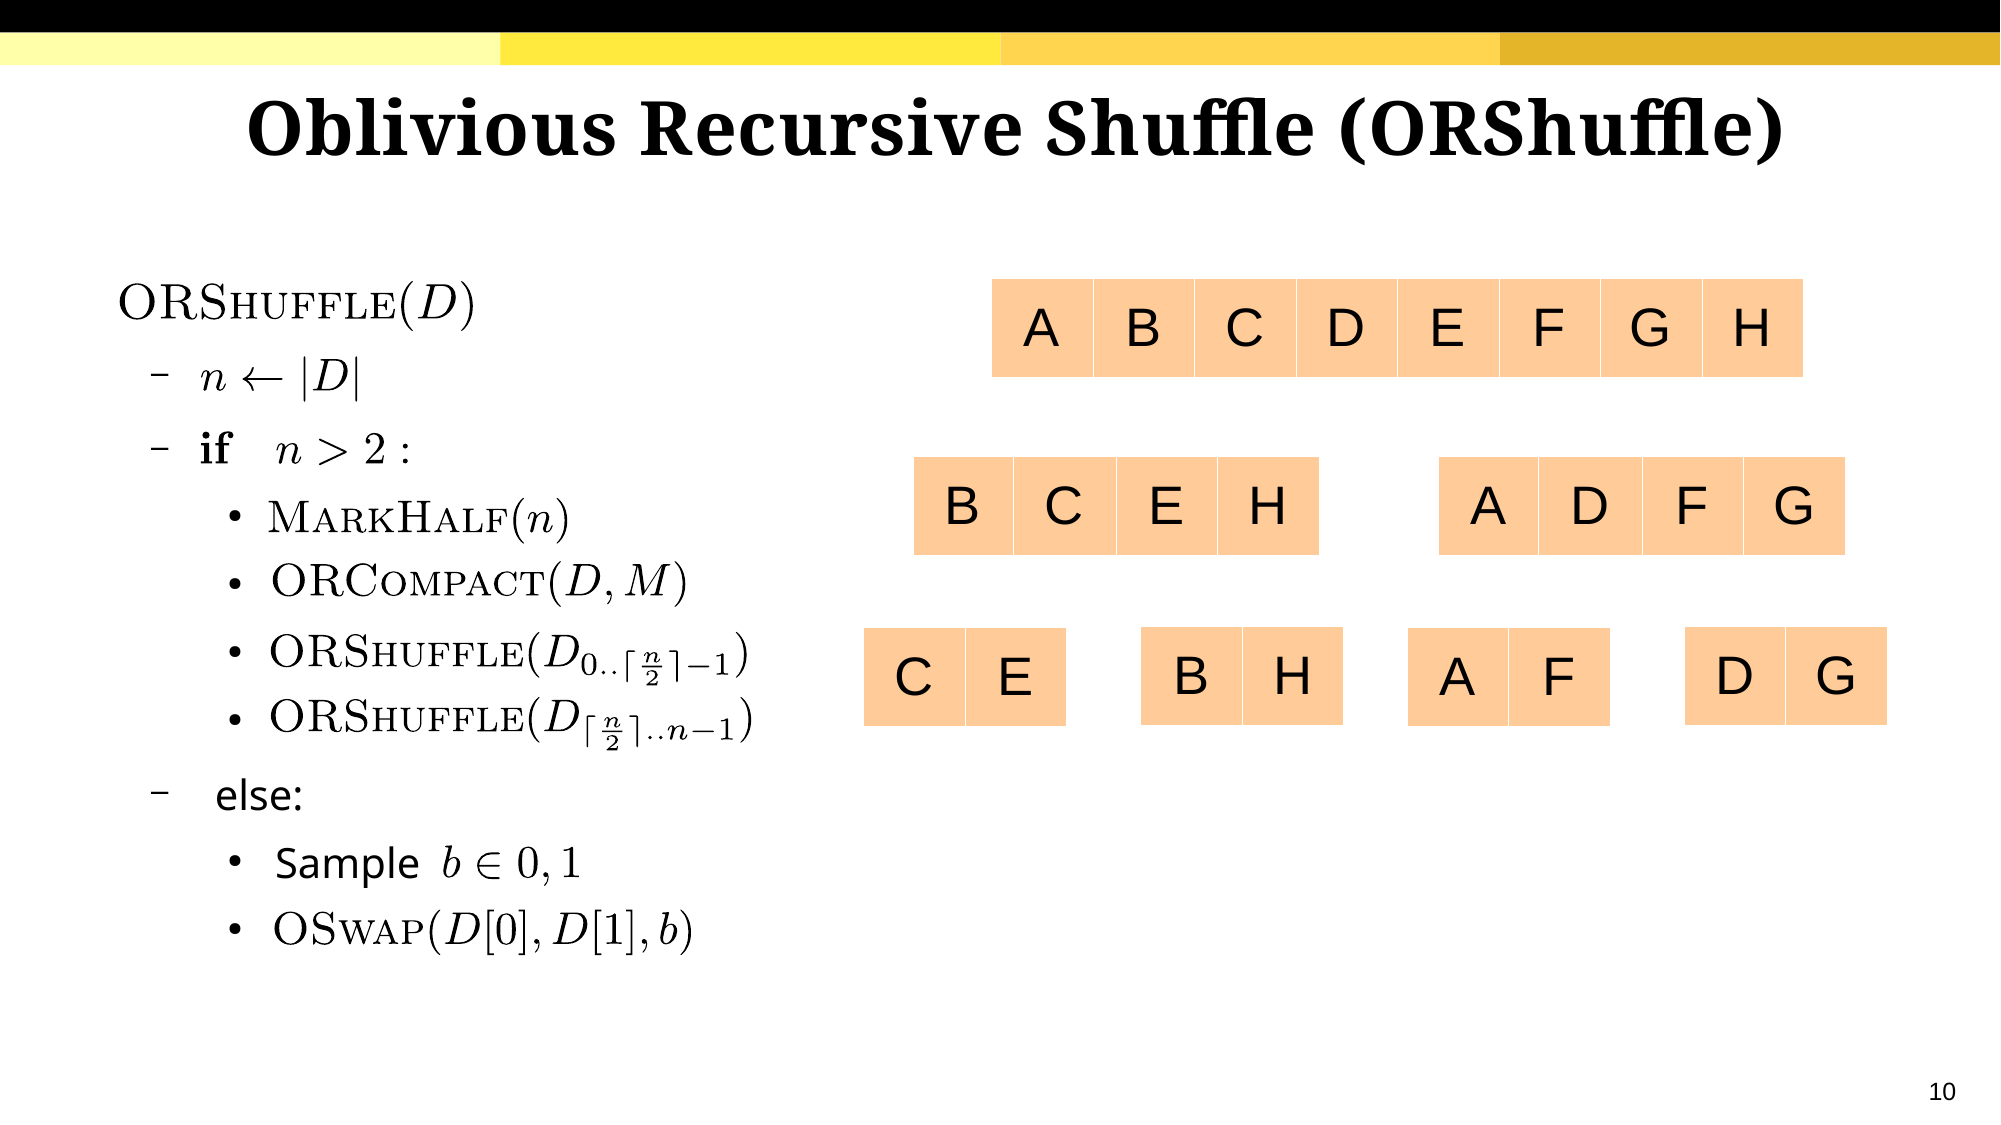

Oblivious Recursive Shuffle (ORShuffle)
# else:
Sample
| A | B | C | D | E | F | G | H |
| --- | --- | --- | --- | --- | --- | --- | --- |
| B | C | E | H |
| --- | --- | --- | --- |
| A | D | F | G |
| --- | --- | --- | --- |
| B | H |
| --- | --- |
| D | G |
| --- | --- |
| C | E |
| --- | --- |
| A | F |
| --- | --- |
10